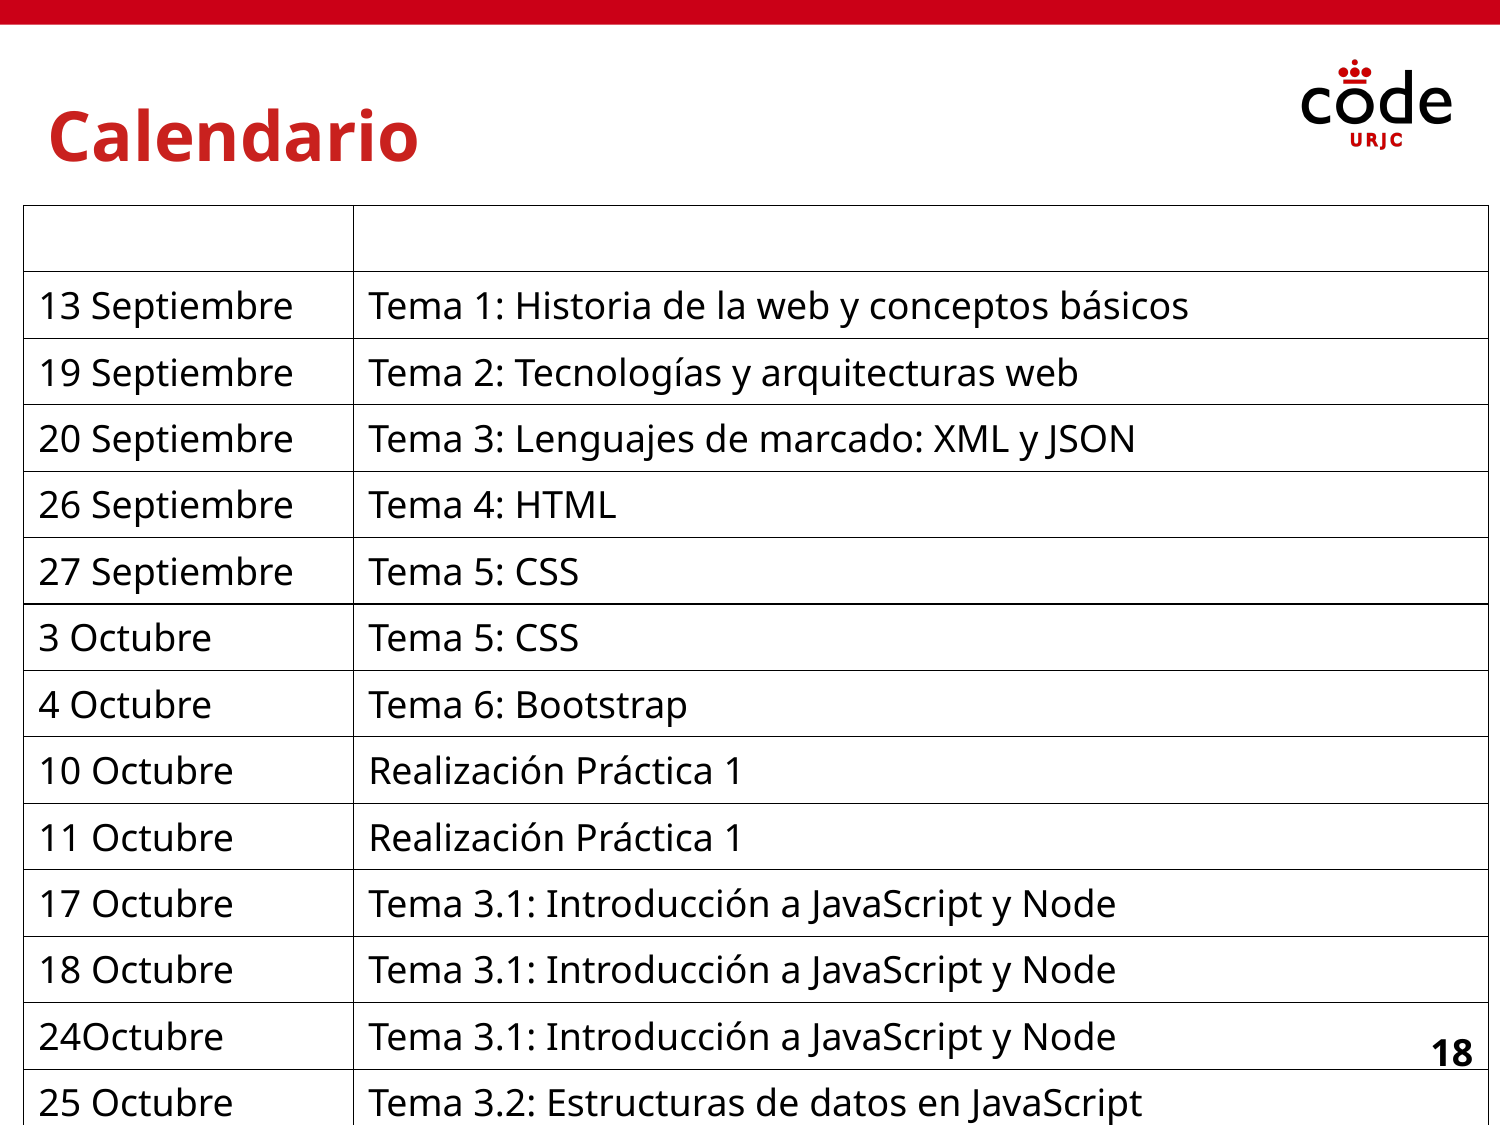

# Calendario
| Día | Actividades de clase |
| --- | --- |
| 13 Septiembre | Tema 1: Historia de la web y conceptos básicos |
| 19 Septiembre | Tema 2: Tecnologías y arquitecturas web |
| 20 Septiembre | Tema 3: Lenguajes de marcado: XML y JSON |
| 26 Septiembre | Tema 4: HTML |
| 27 Septiembre | Tema 5: CSS |
| 3 Octubre | Tema 5: CSS |
| 4 Octubre | Tema 6: Bootstrap |
| 10 Octubre | Realización Práctica 1 |
| 11 Octubre | Realización Práctica 1 |
| 17 Octubre | Tema 3.1: Introducción a JavaScript y Node |
| 18 Octubre | Tema 3.1: Introducción a JavaScript y Node |
| 24Octubre | Tema 3.1: Introducción a JavaScript y Node |
| 25 Octubre | Tema 3.2: Estructuras de datos en JavaScript |
| 31 Octubre | Tema 3.3: Módulos en JavaScript y Node |
18